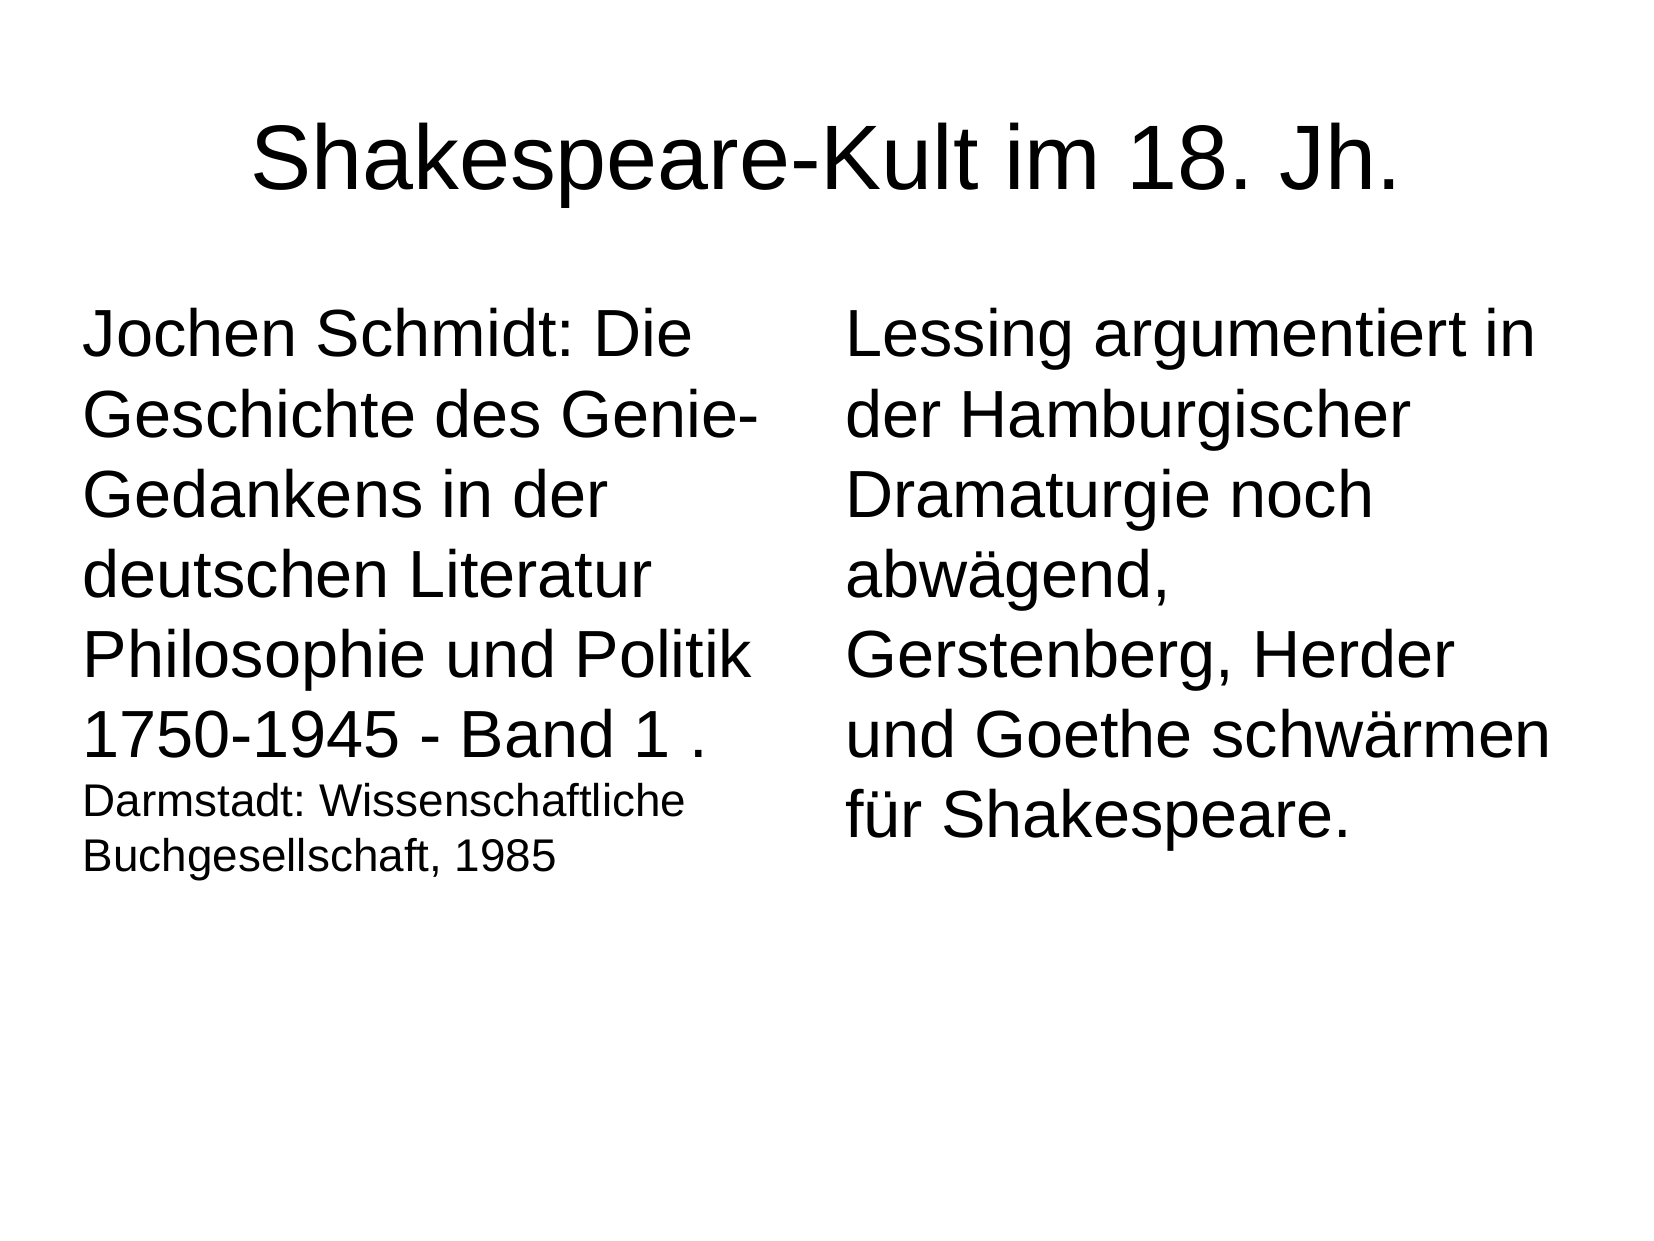

# Shakespeare-Kult im 18. Jh.
Jochen Schmidt: Die Geschichte des Genie-Gedankens in der deutschen Literatur Philosophie und Politik 1750-1945 - Band 1 . Darmstadt: Wissenschaftliche Buchgesellschaft, 1985
Lessing argumentiert in der Hamburgischer Dramaturgie noch abwägend, Gerstenberg, Herder und Goethe schwärmen für Shakespeare.